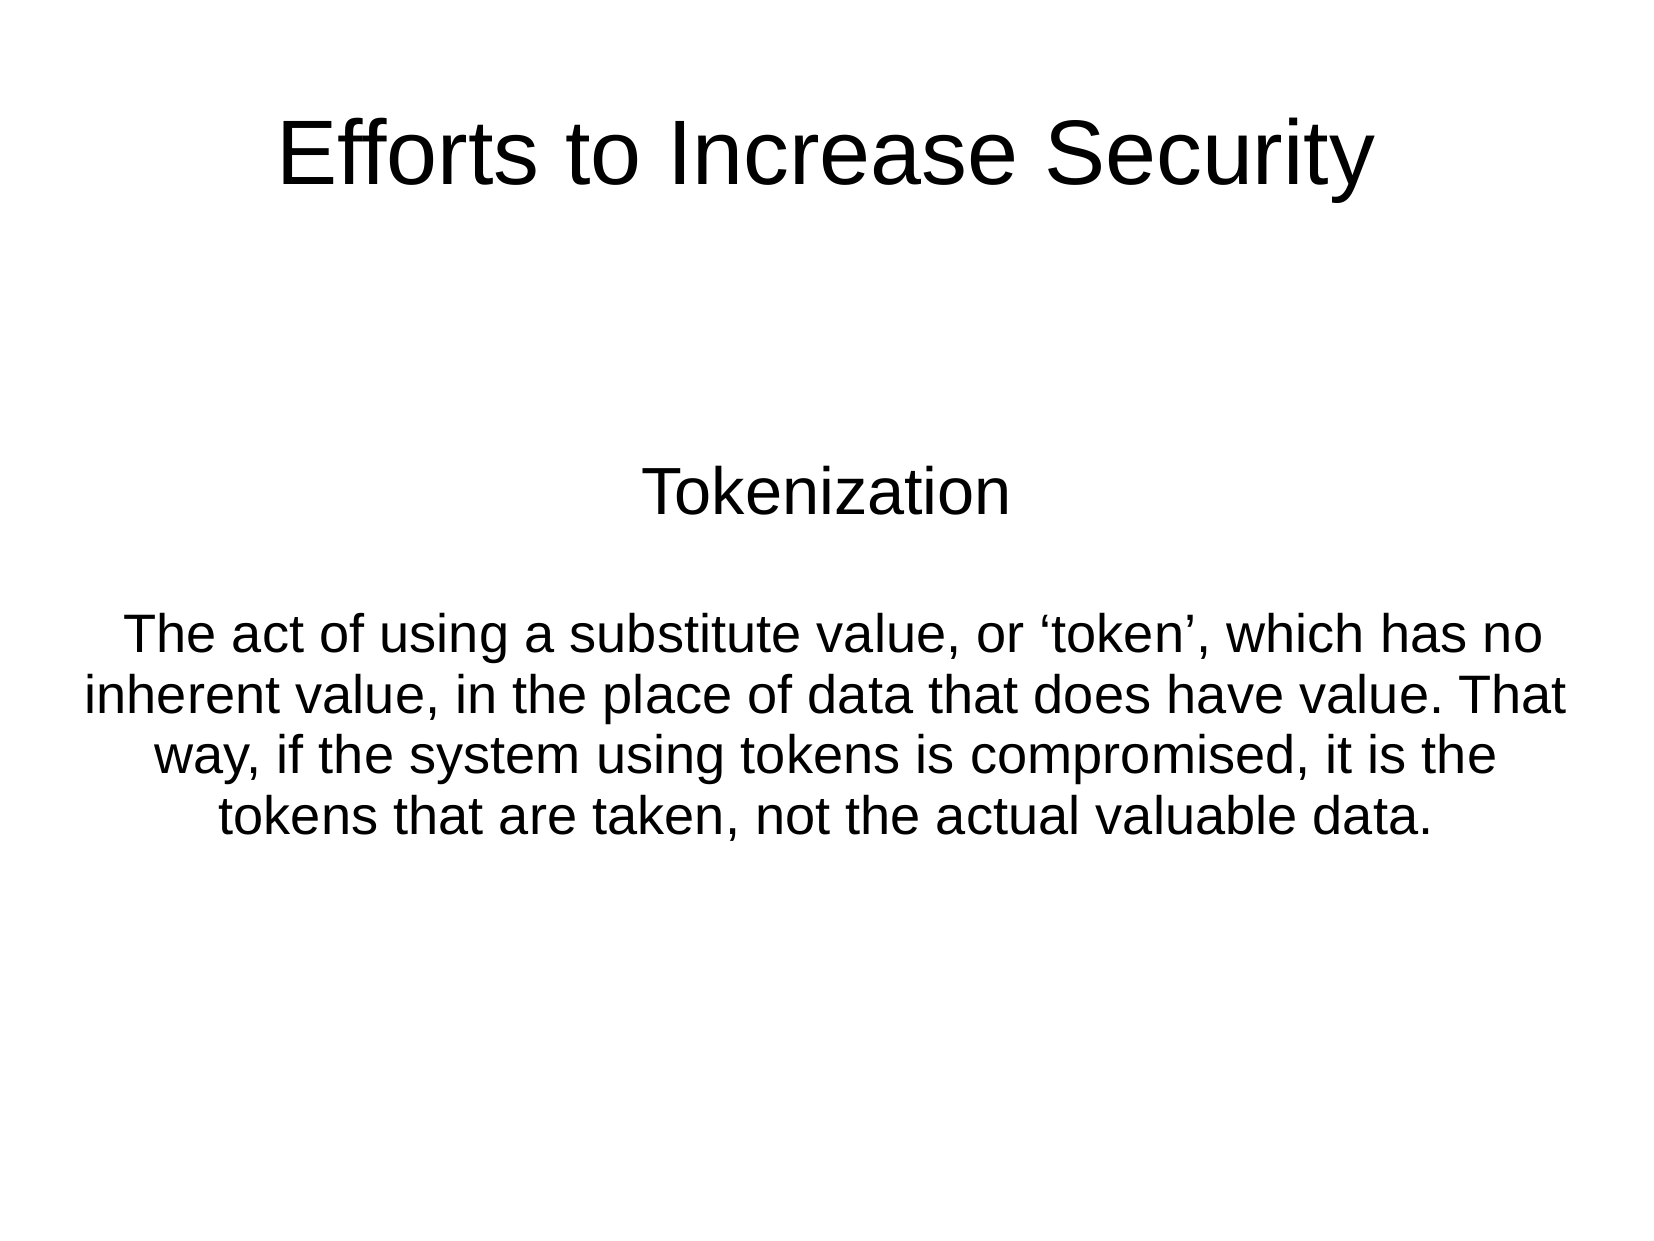

# Efforts to Increase Security
Tokenization
 The act of using a substitute value, or ‘token’, which has no inherent value, in the place of data that does have value. That way, if the system using tokens is compromised, it is the tokens that are taken, not the actual valuable data.